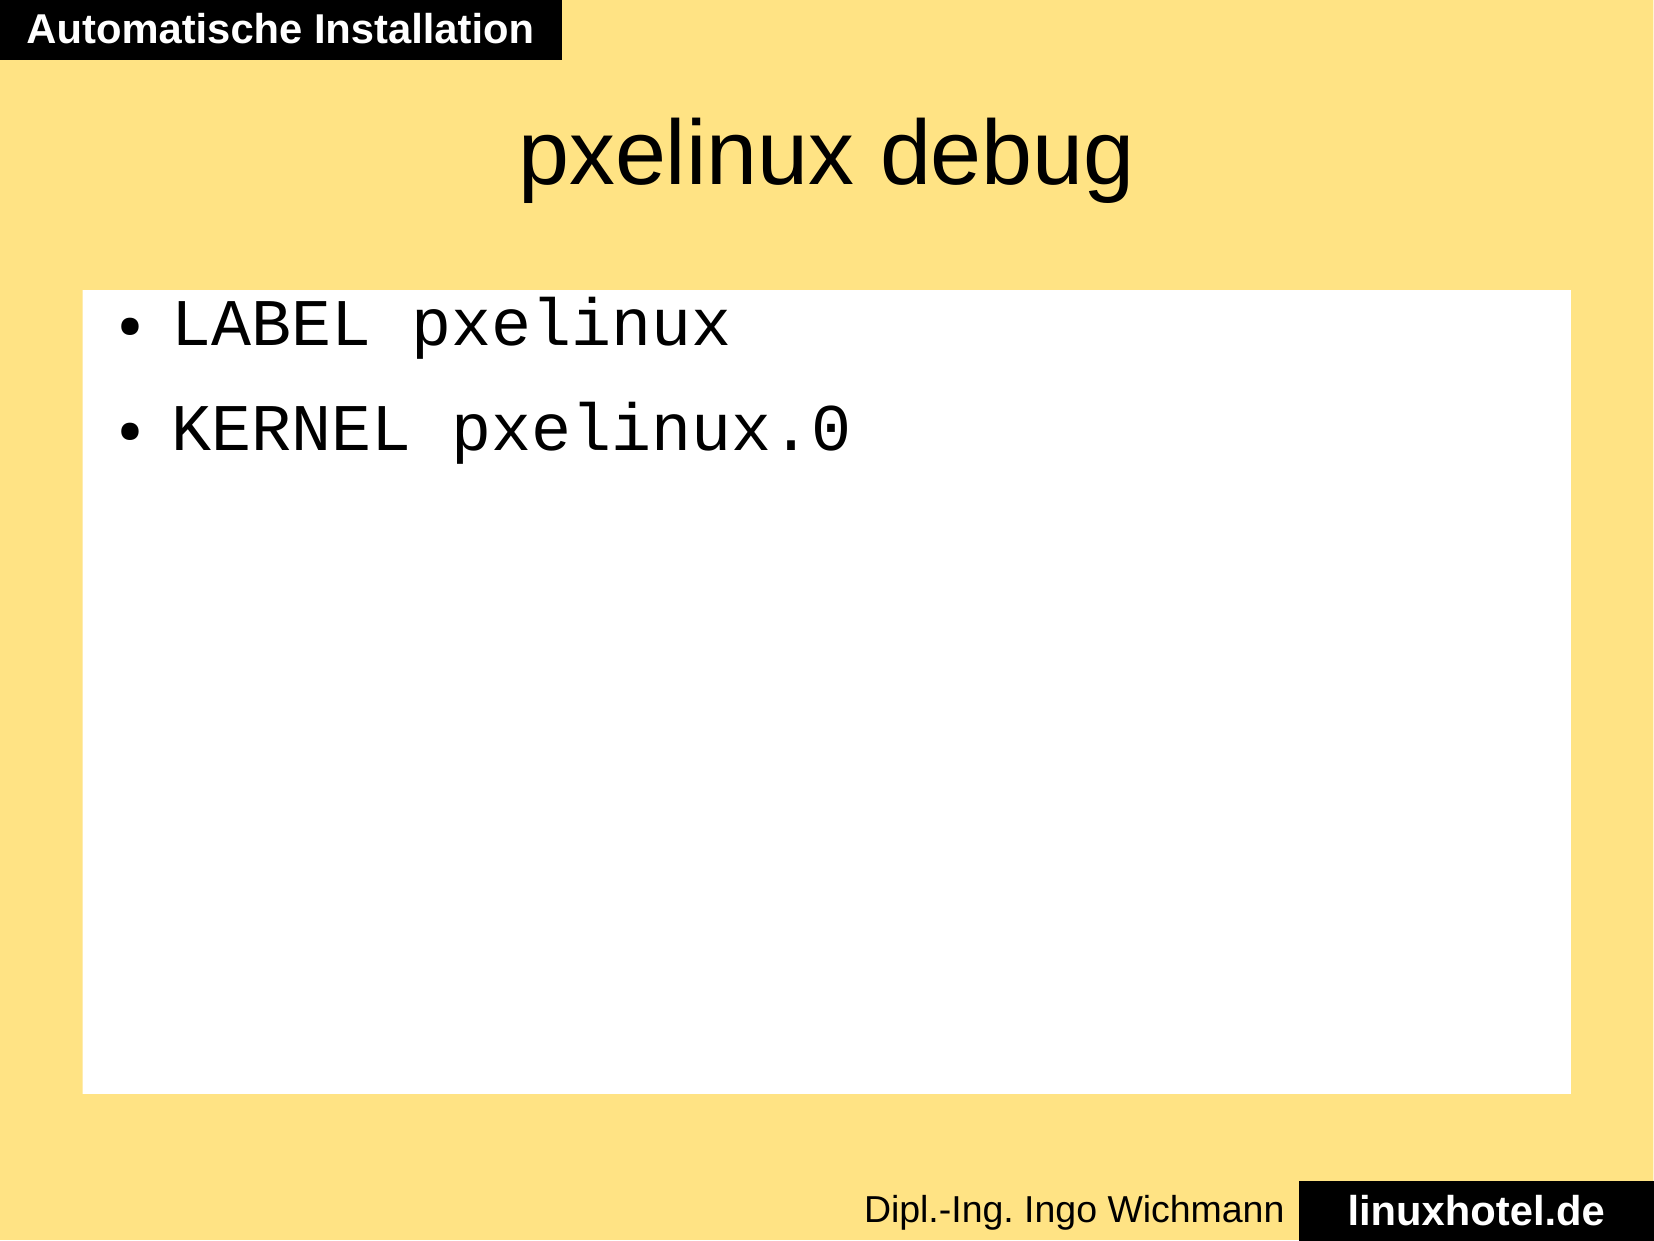

Automatische Installation
# pxelinux debug
LABEL pxelinux
KERNEL pxelinux.0
Dipl.-Ing. Ingo Wichmann
linuxhotel.de